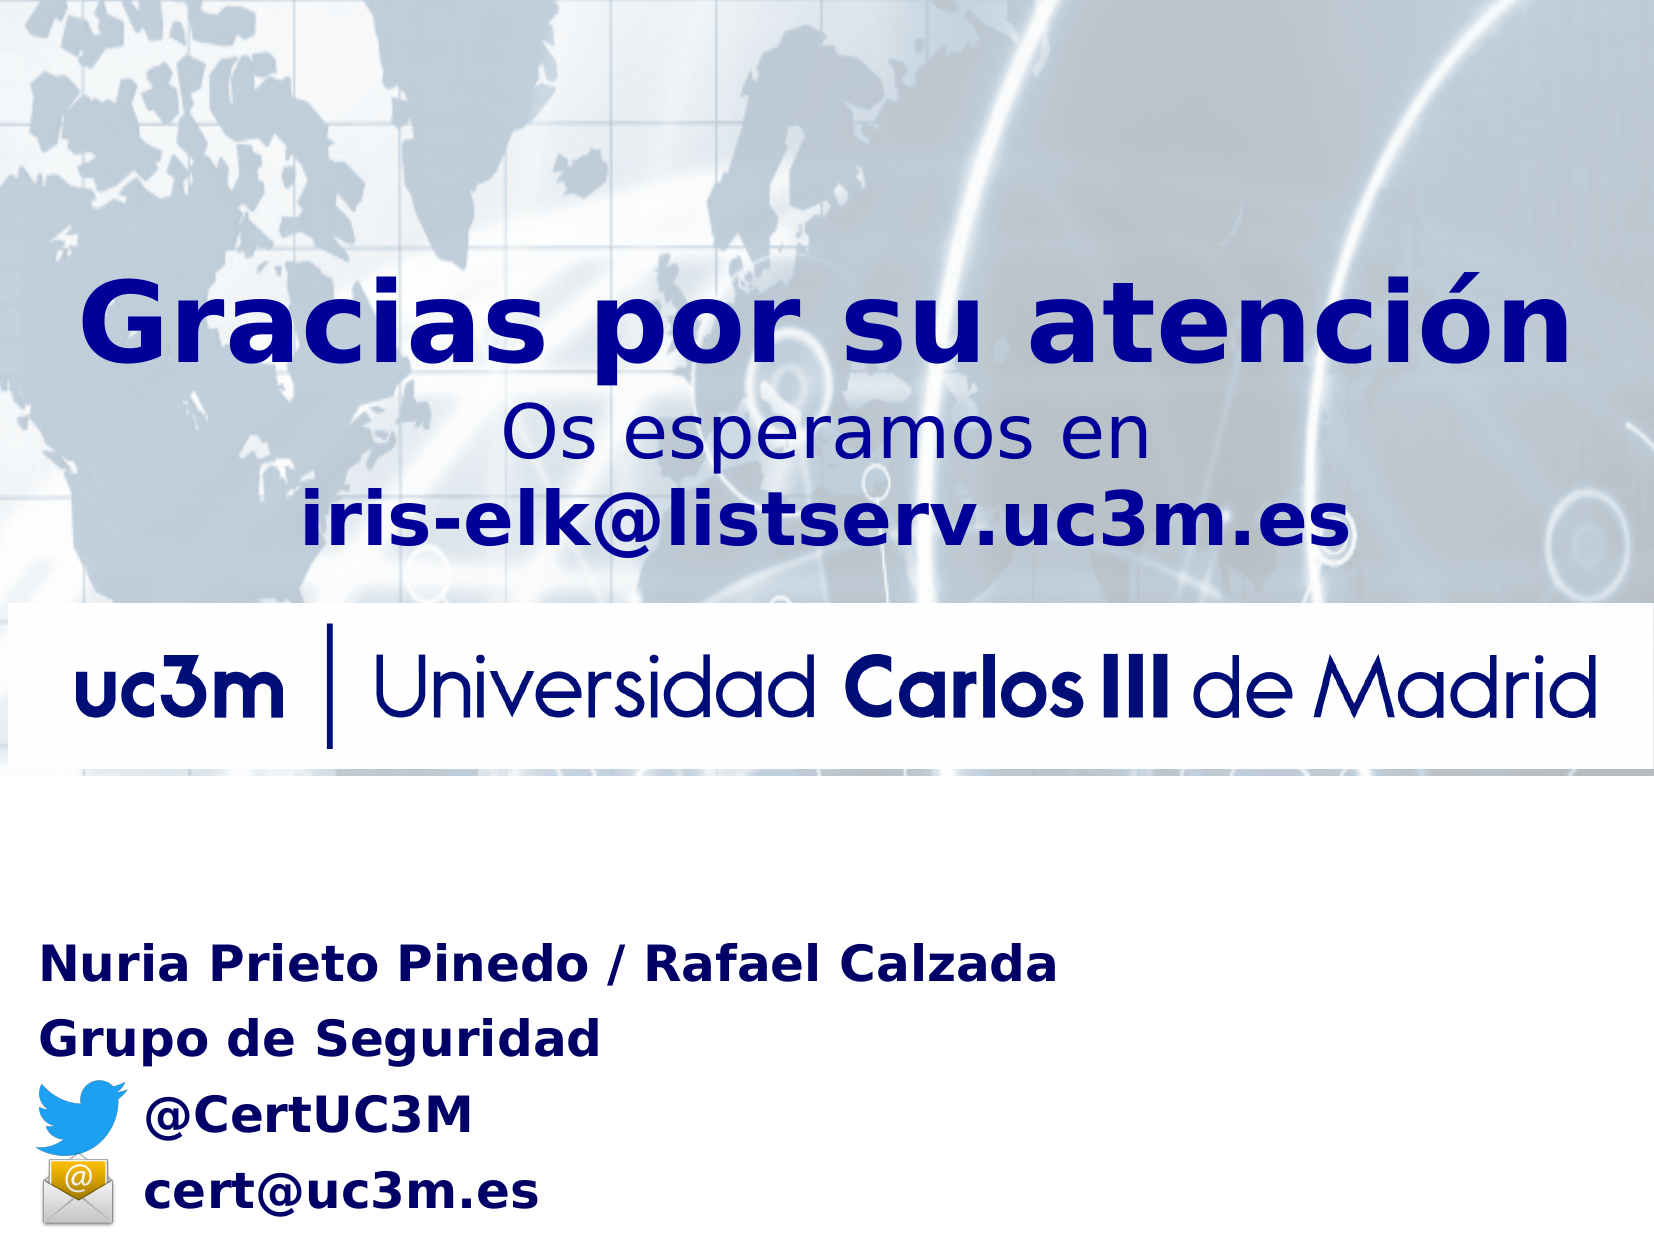

# Gracias por su atención Os esperamos en iris-elk@listserv.uc3m.es
Nuria Prieto Pinedo / Rafael Calzada
Grupo de Seguridad
 @CertUC3M
 cert@uc3m.es